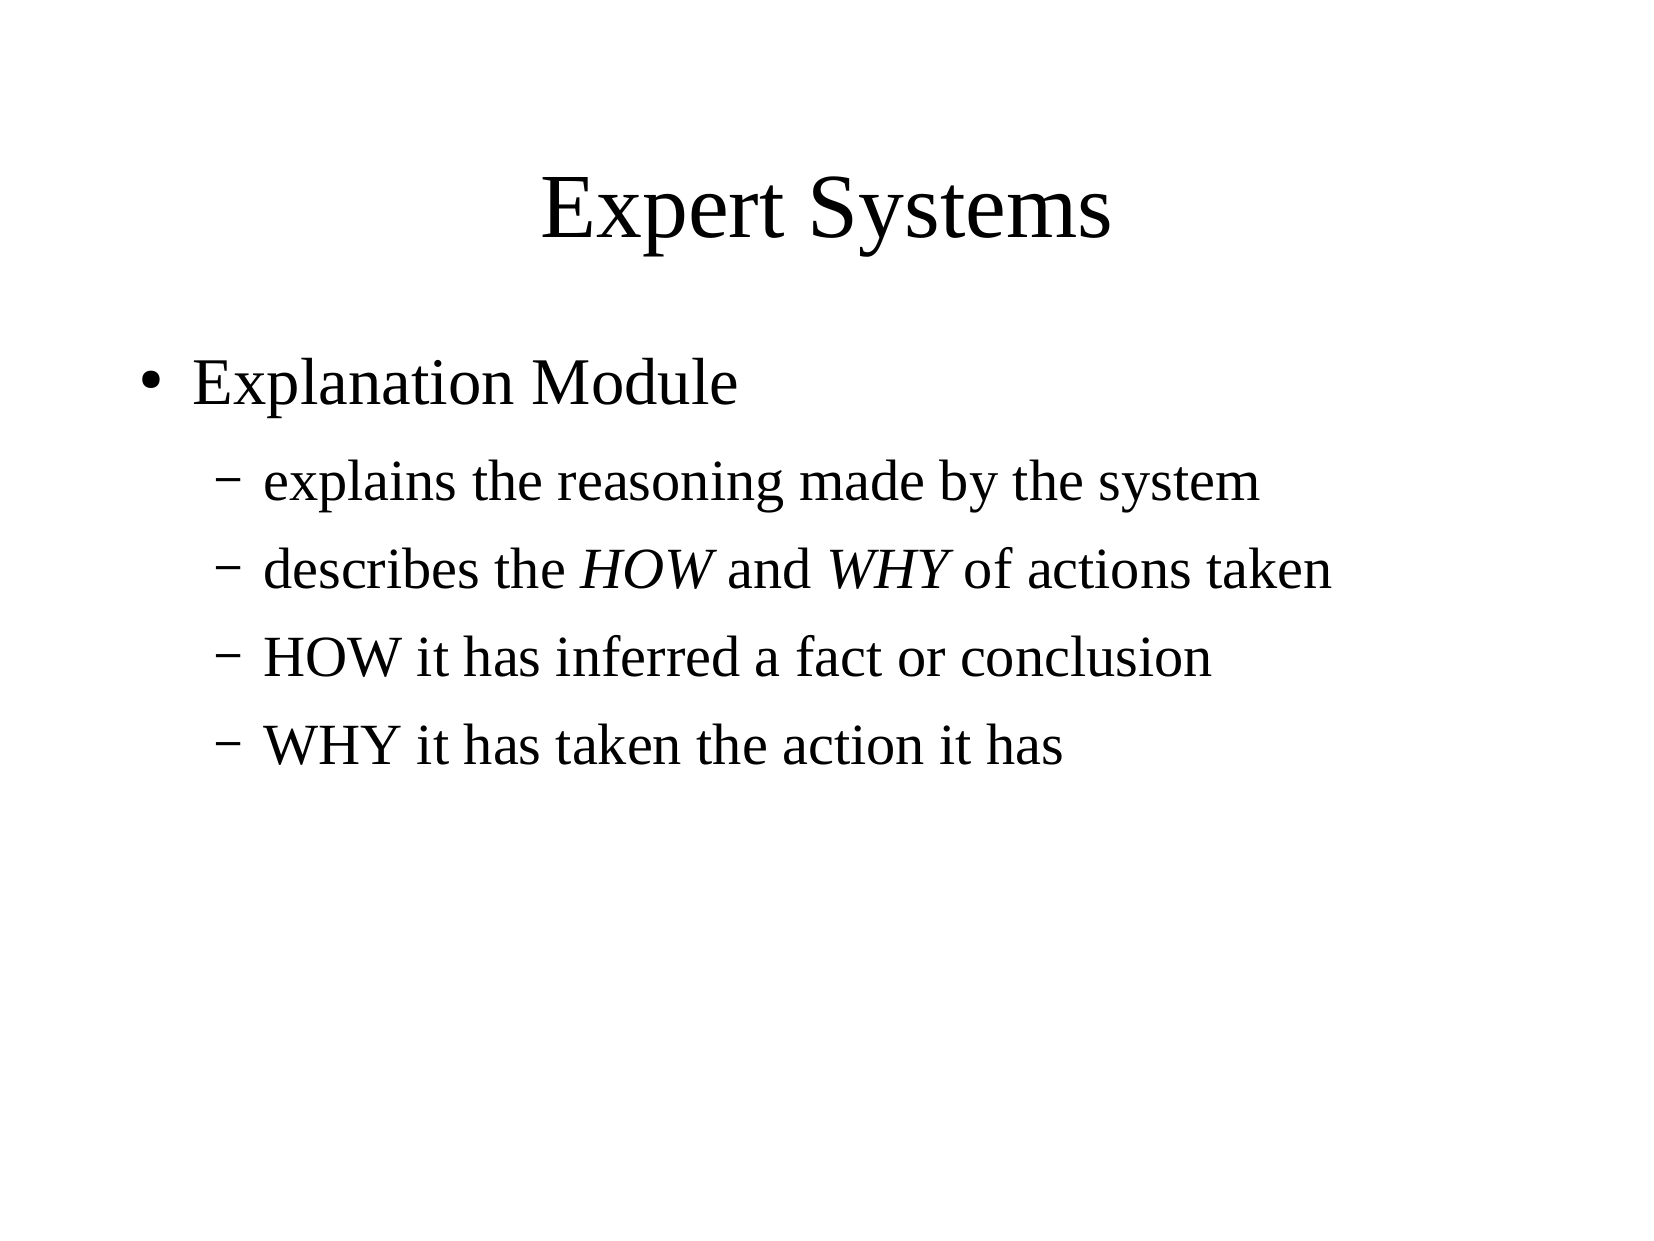

# Expert Systems
Explanation Module
explains the reasoning made by the system
describes the HOW and WHY of actions taken
HOW it has inferred a fact or conclusion
WHY it has taken the action it has